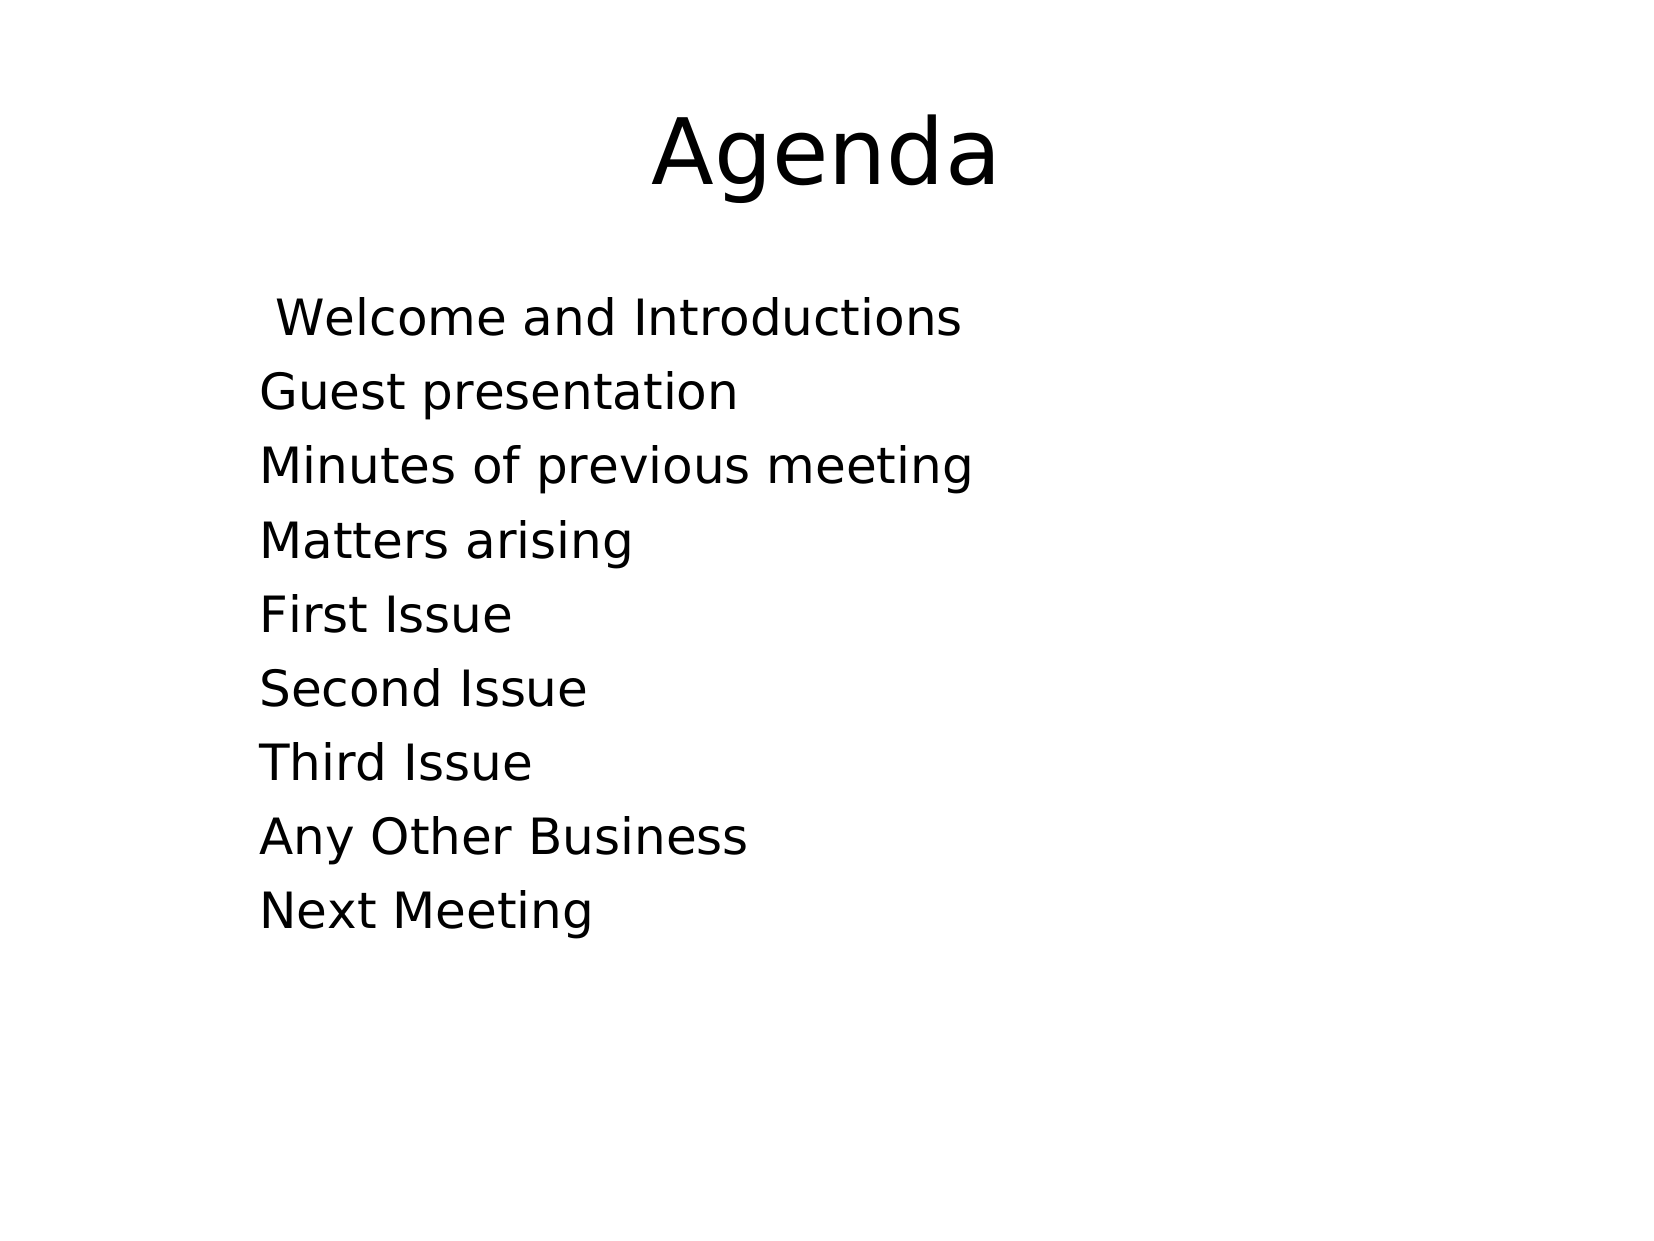

# Agenda
 Welcome and Introductions
Guest presentation
Minutes of previous meeting
Matters arising
First Issue
Second Issue
Third Issue
Any Other Business
Next Meeting